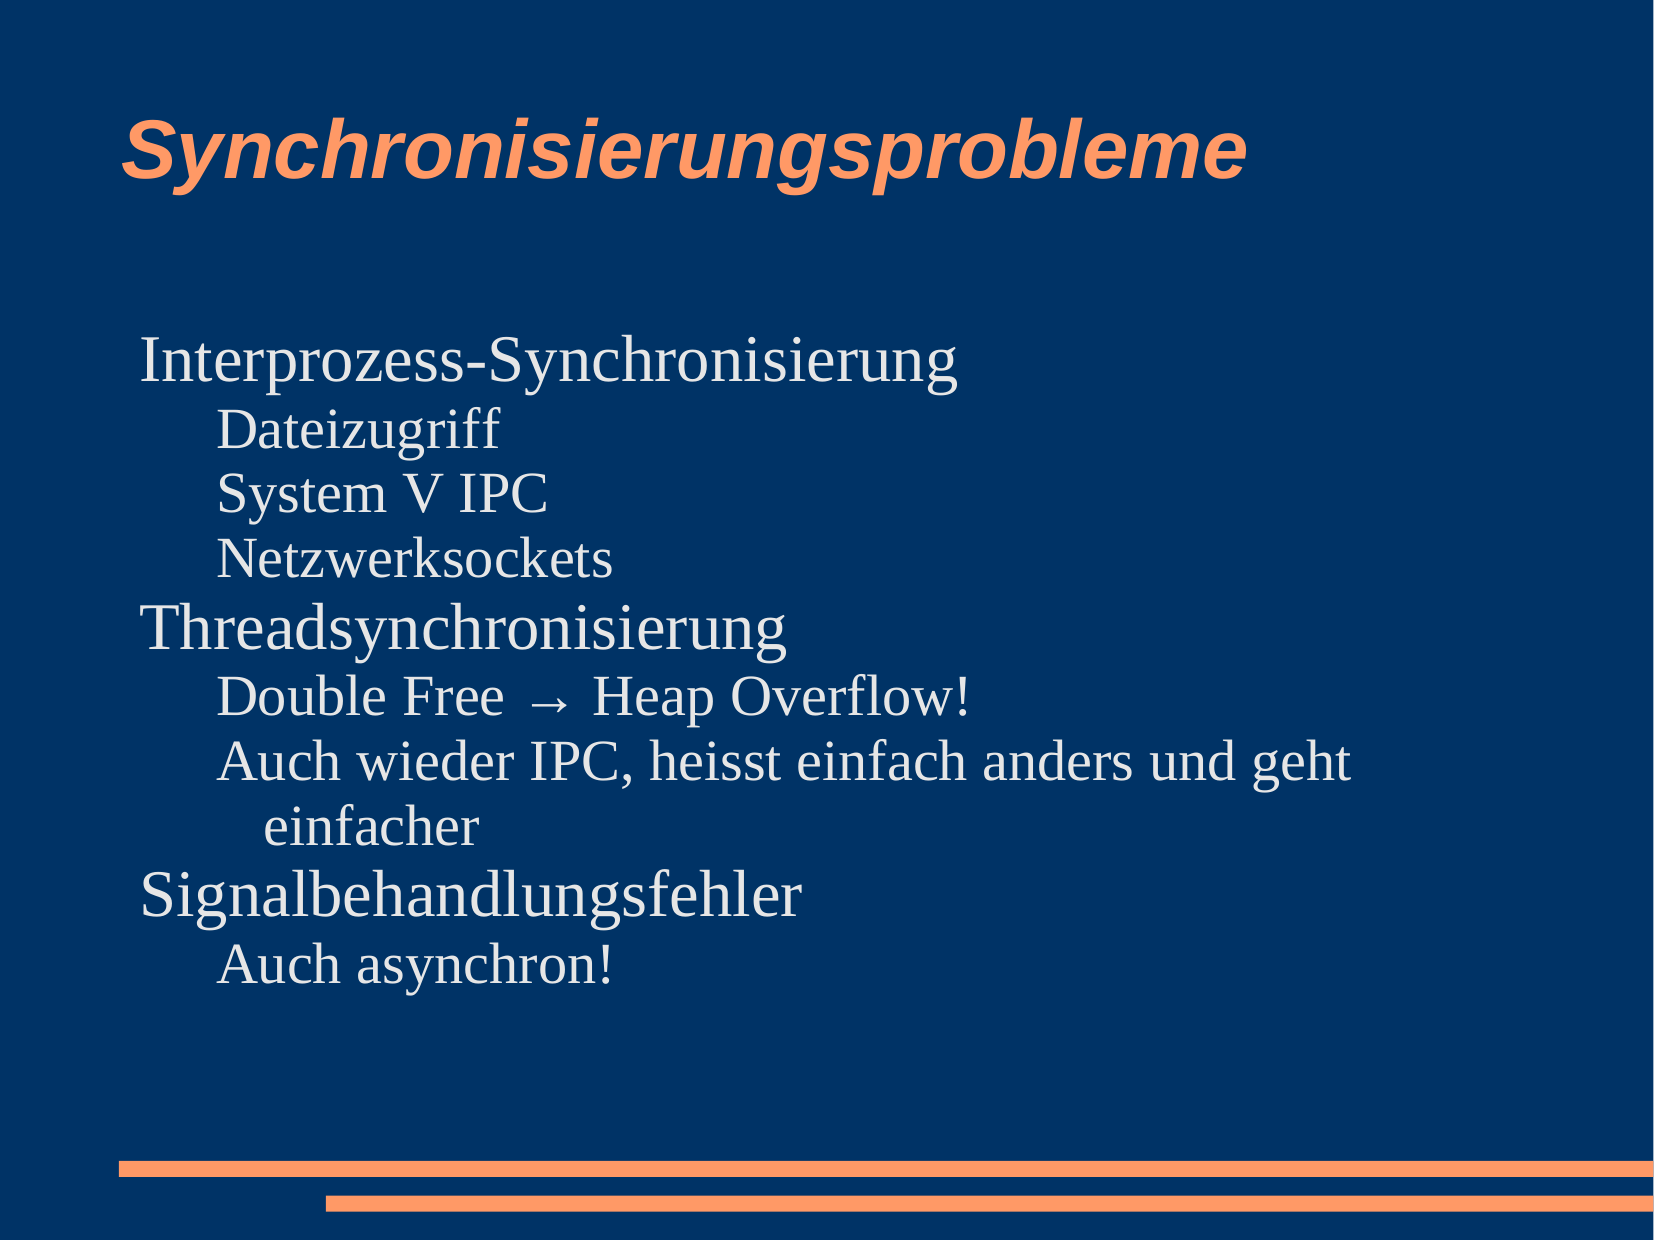

# Synchronisierungsprobleme
Interprozess-Synchronisierung
Dateizugriff
System V IPC
Netzwerksockets
Threadsynchronisierung
Double Free → Heap Overflow!
Auch wieder IPC, heisst einfach anders und geht einfacher
Signalbehandlungsfehler
Auch asynchron!